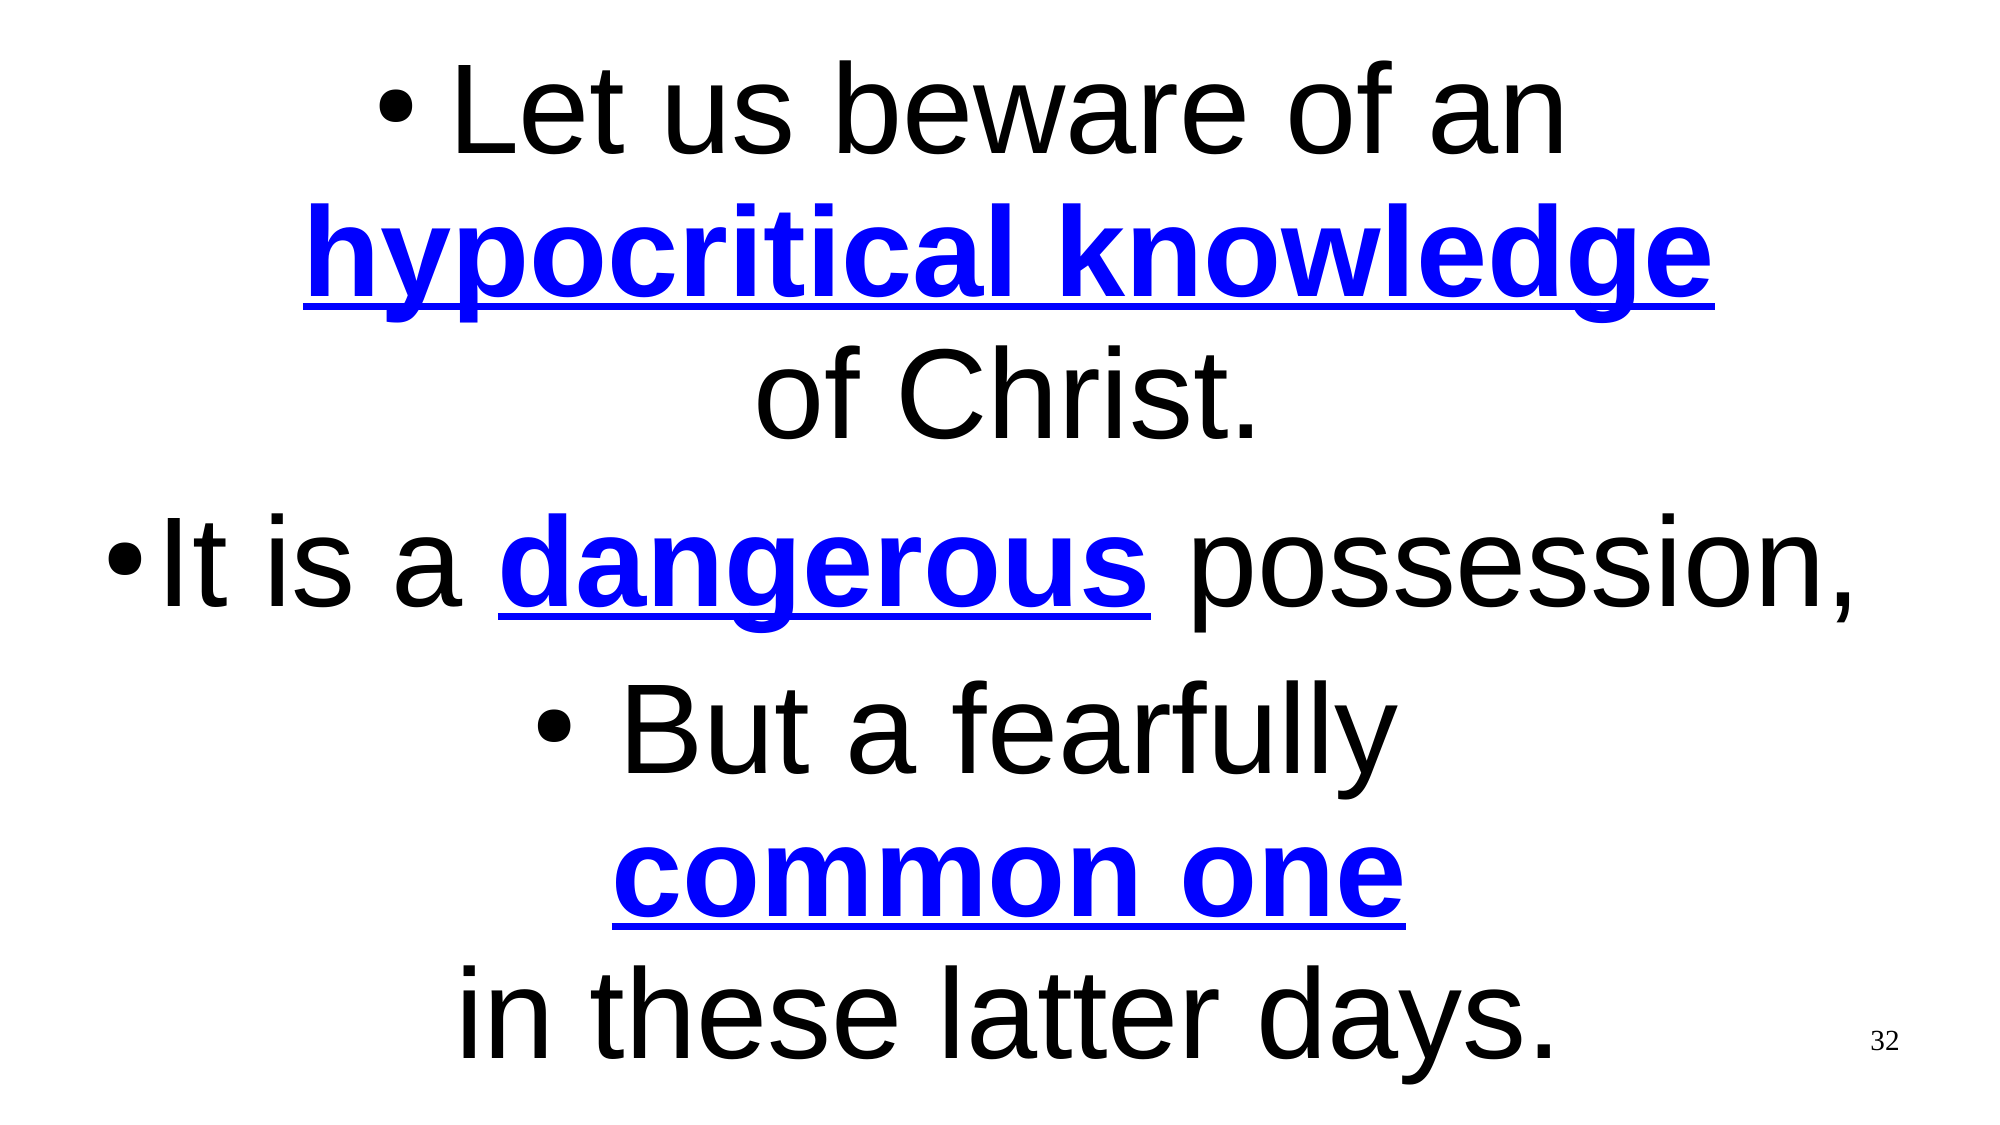

# Let us beware of an hypocritical knowledge of Christ.
It is a dangerous possession,
But a fearfully
common one
in these latter days.
32